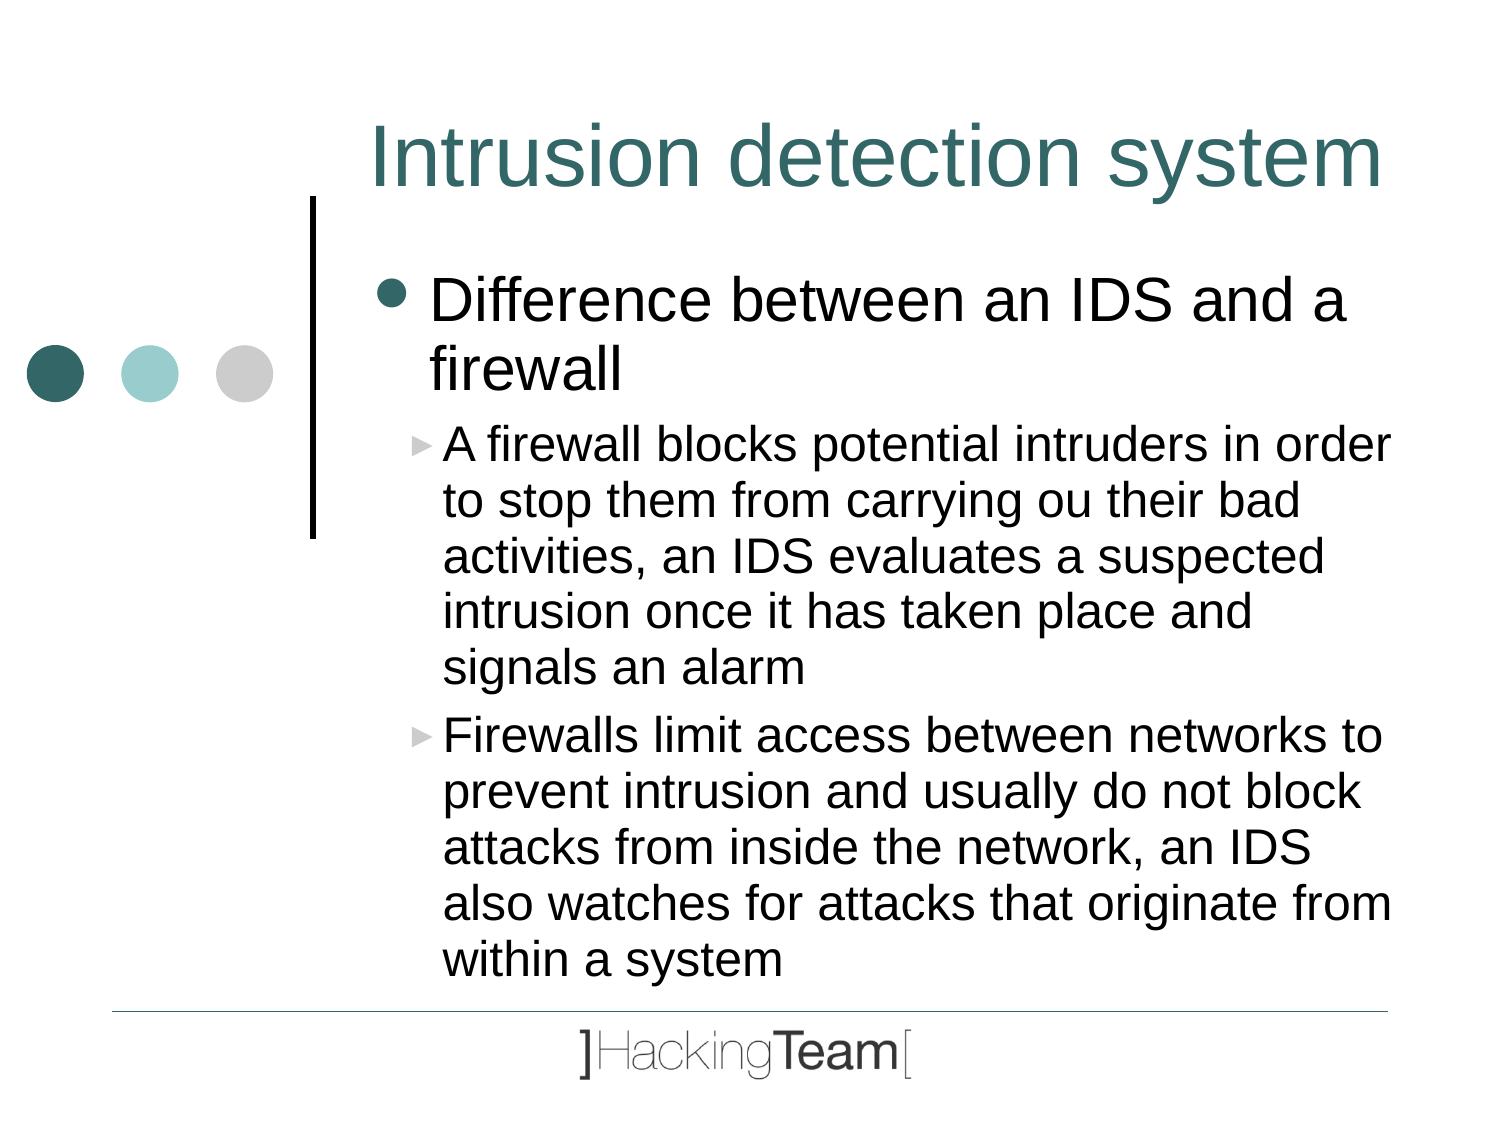

# Intrusion detection system
Difference between an IDS and a firewall
A firewall blocks potential intruders in order to stop them from carrying ou their bad activities, an IDS evaluates a suspected intrusion once it has taken place and signals an alarm
Firewalls limit access between networks to prevent intrusion and usually do not block attacks from inside the network, an IDS also watches for attacks that originate from within a system